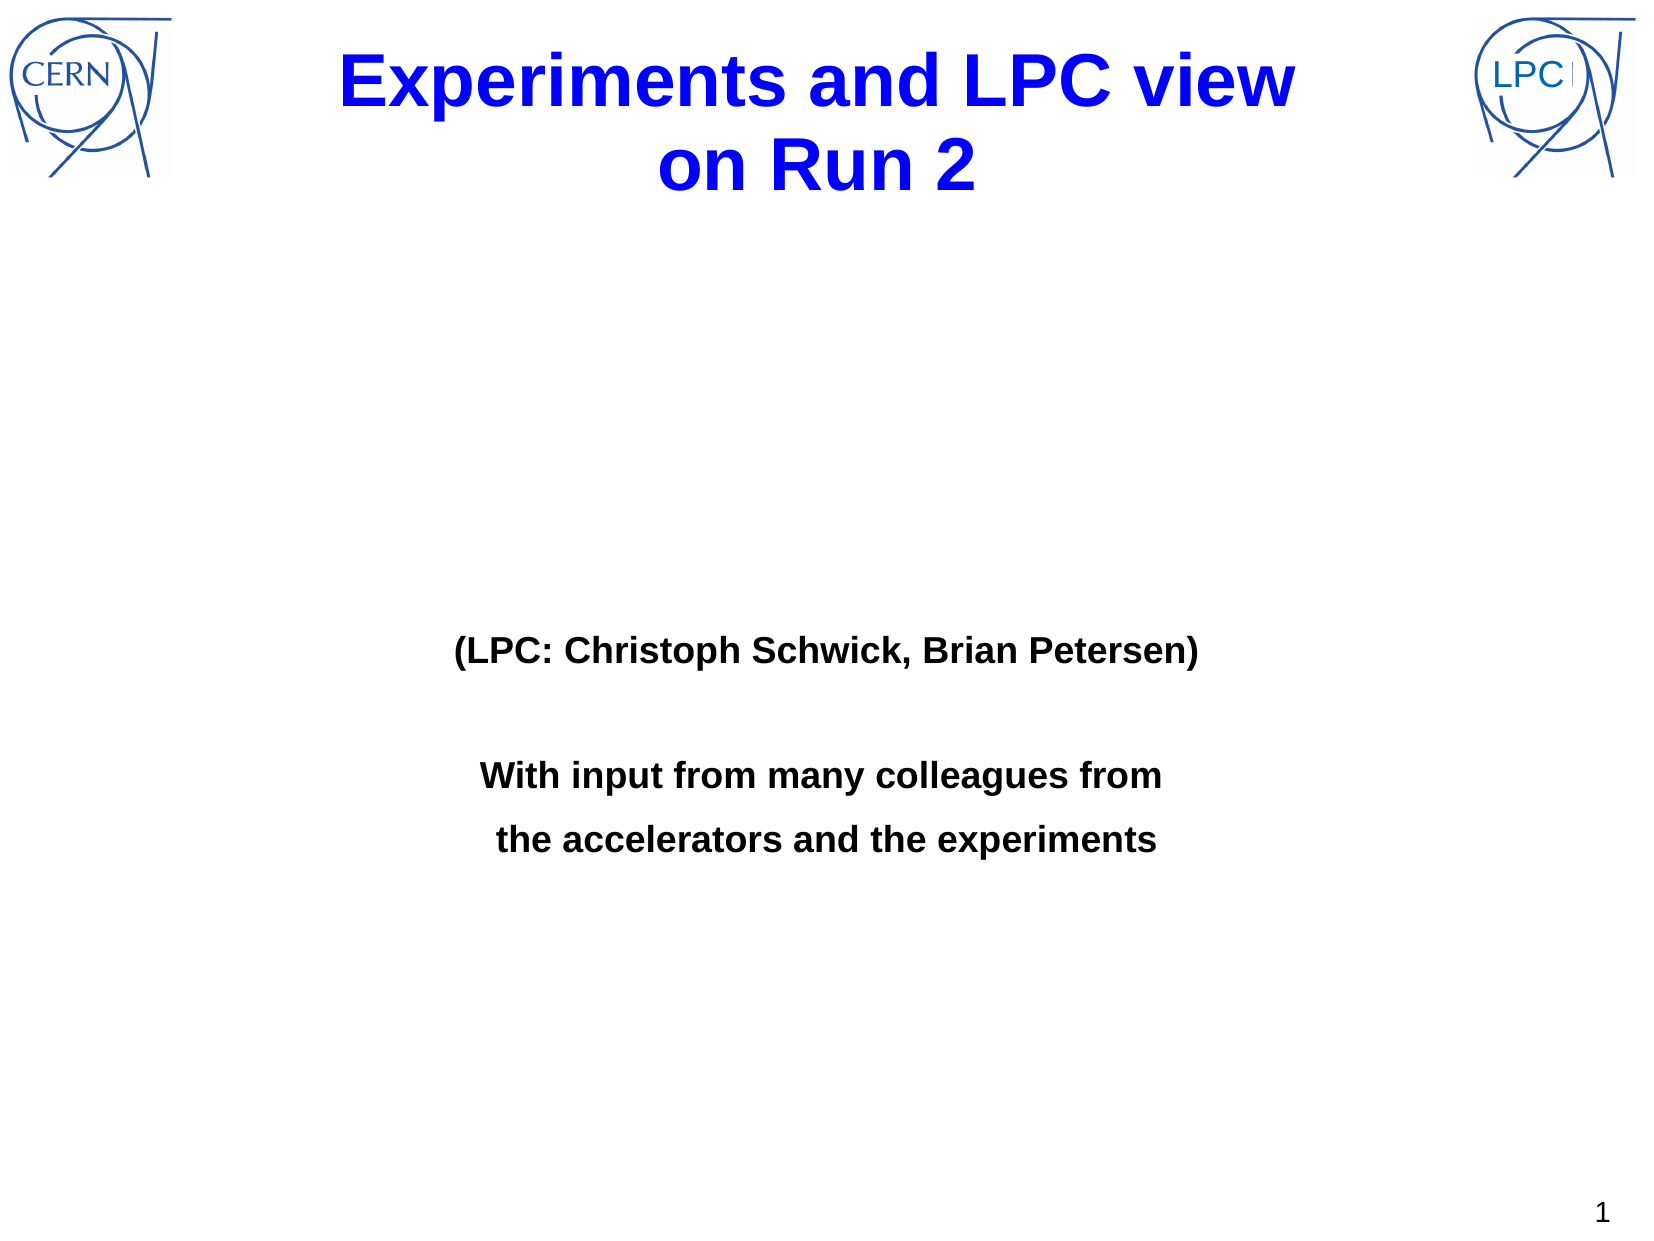

# Experiments and LPC view on Run 2
(LPC: Christoph Schwick, Brian Petersen)
With input from many colleagues from
the accelerators and the experiments